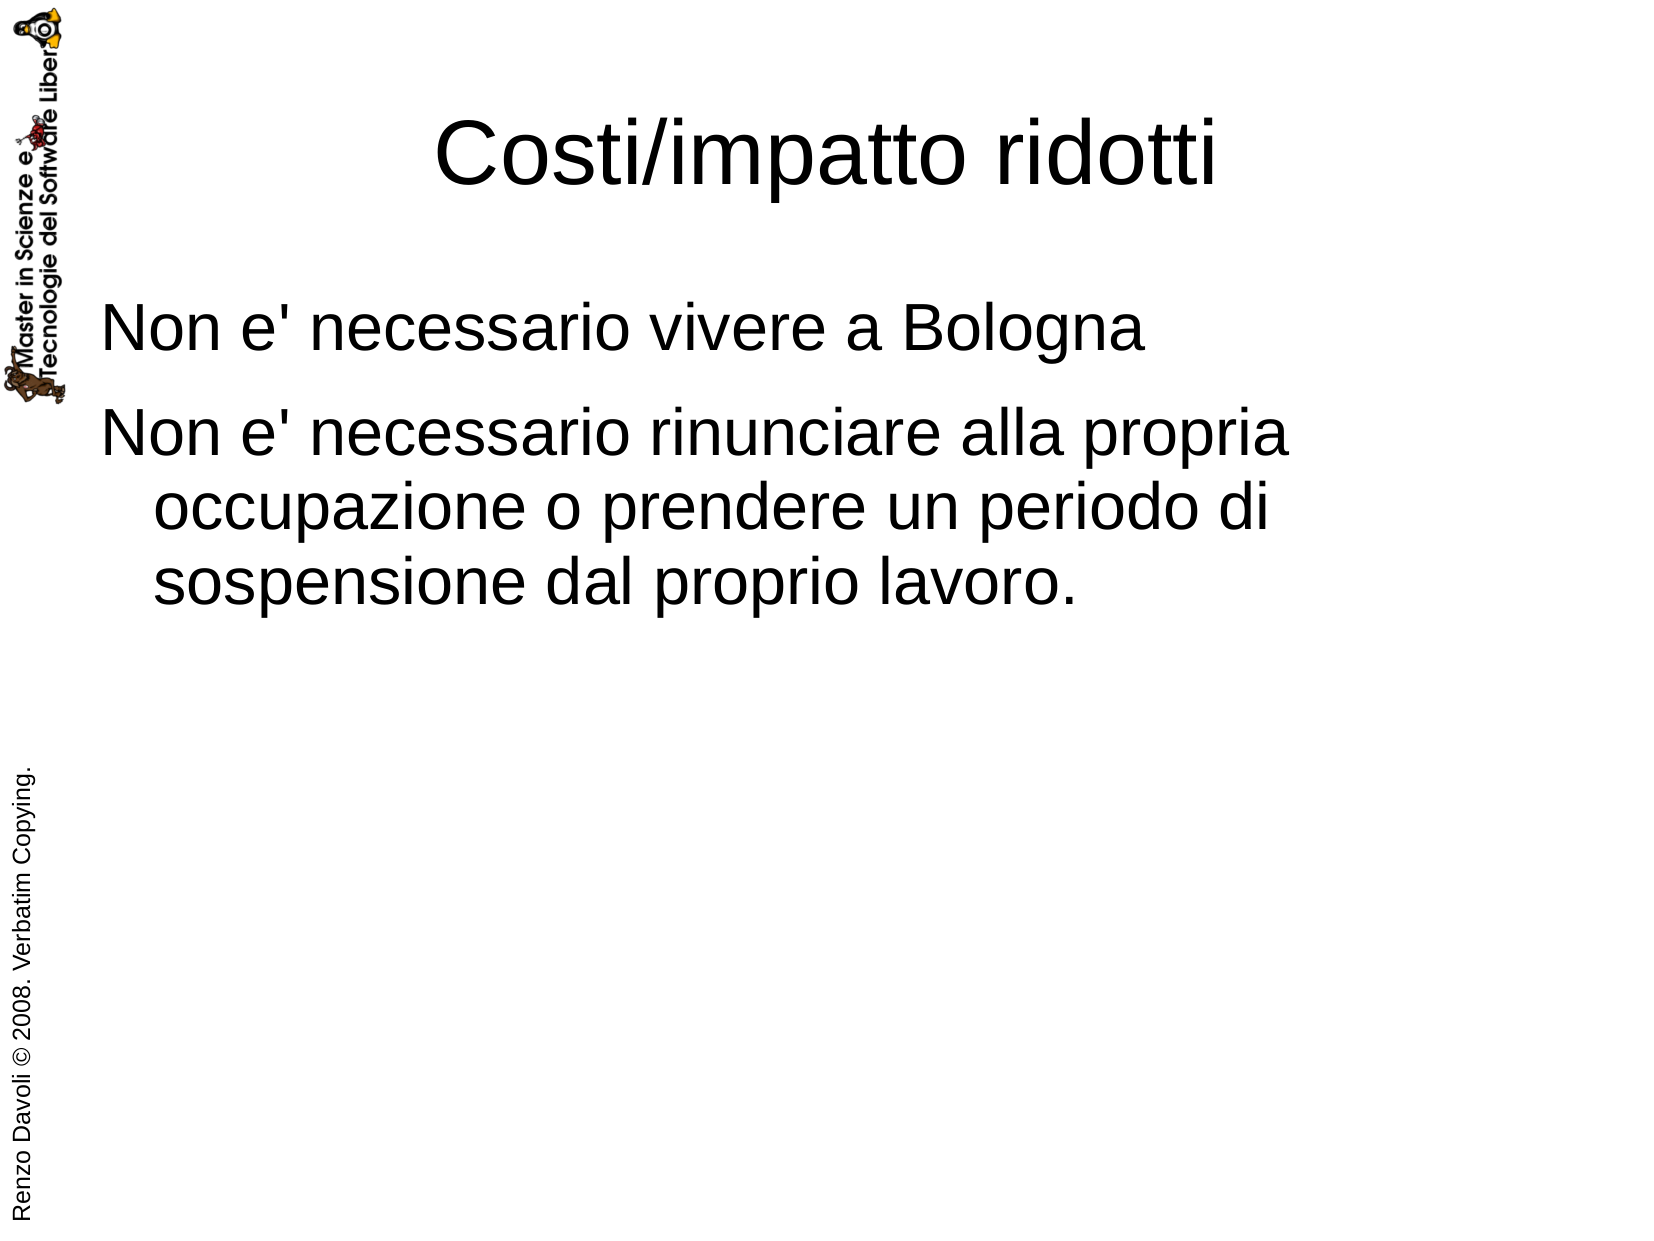

# Costi/impatto ridotti
Non e' necessario vivere a Bologna
Non e' necessario rinunciare alla propria occupazione o prendere un periodo di sospensione dal proprio lavoro.